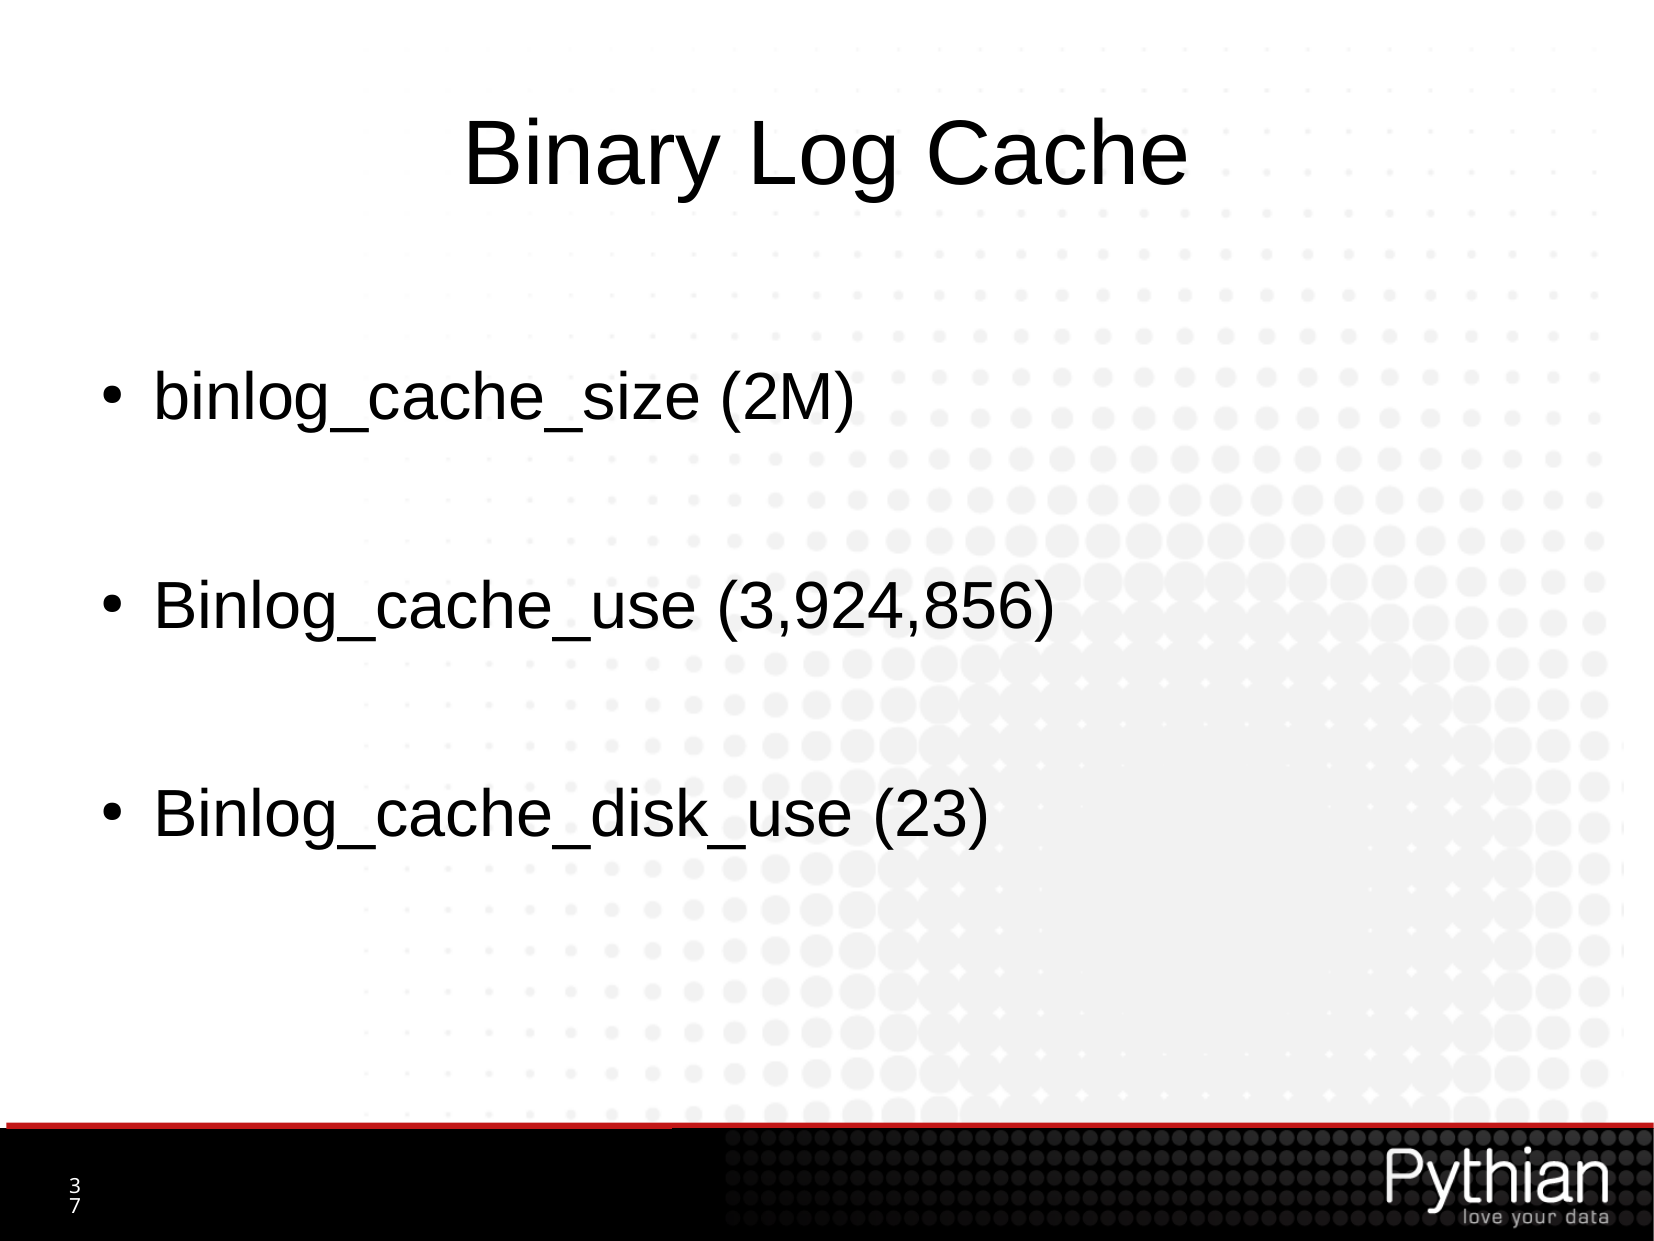

# Binary Log Cache
binlog_cache_size (2M)
Binlog_cache_use (3,924,856)
Binlog_cache_disk_use (23)